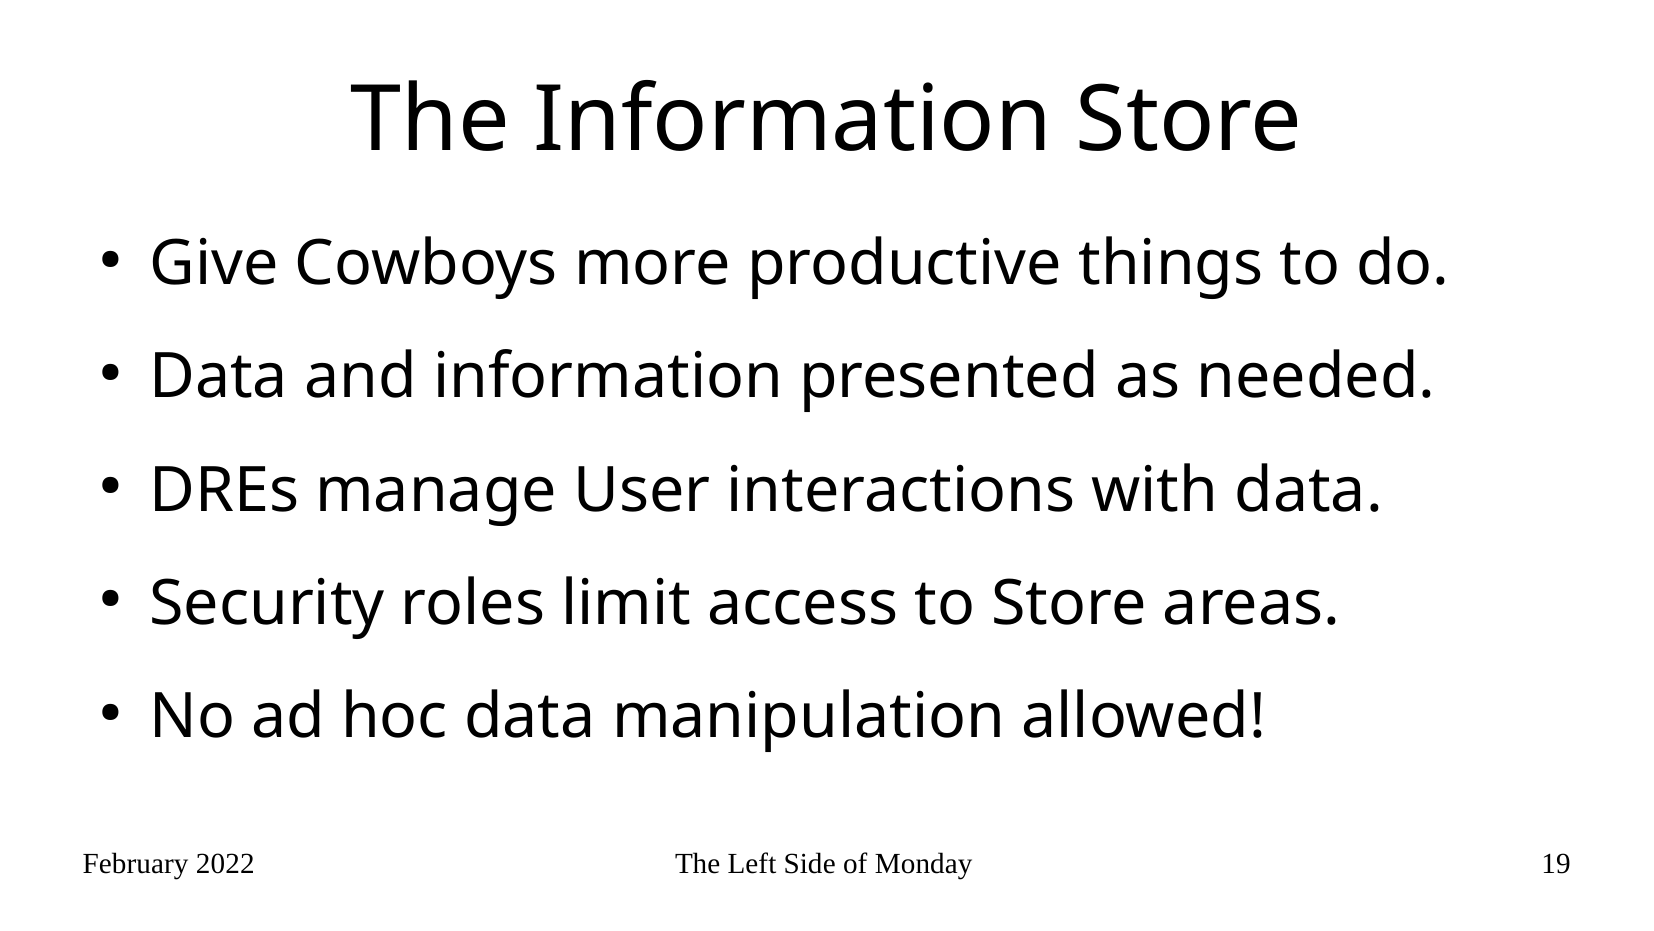

# The Information Store
Give Cowboys more productive things to do.
Data and information presented as needed.
DREs manage User interactions with data.
Security roles limit access to Store areas.
No ad hoc data manipulation allowed!
February 2022
The Left Side of Monday
19